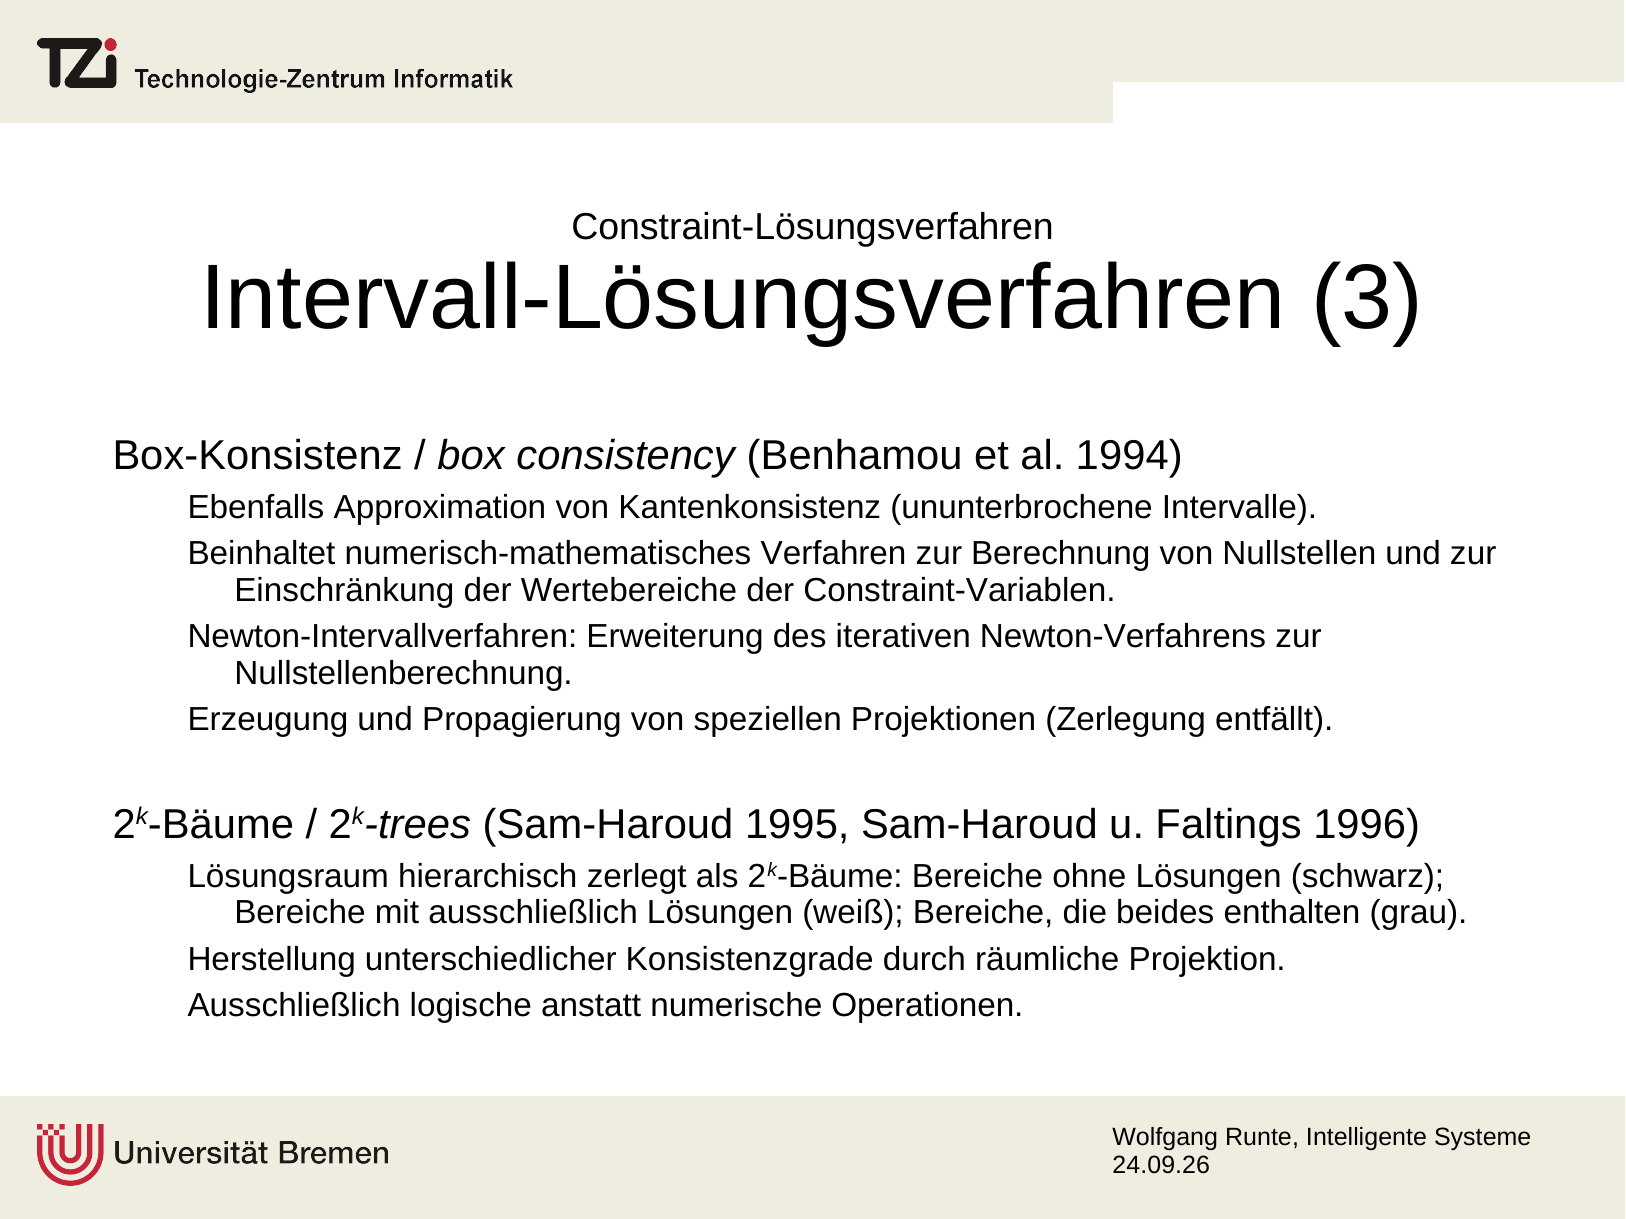

# Constraint-Lösungsverfahren Intervall-Lösungsverfahren (3)
Box-Konsistenz / box consistency (Benhamou et al. 1994)
Ebenfalls Approximation von Kantenkonsistenz (ununterbrochene Intervalle).
Beinhaltet numerisch-mathematisches Verfahren zur Berechnung von Nullstellen und zur Einschränkung der Wertebereiche der Constraint-Variablen.
Newton-Intervallverfahren: Erweiterung des iterativen Newton-Verfahrens zur Nullstellenberechnung.
Erzeugung und Propagierung von speziellen Projektionen (Zerlegung entfällt).
2k-Bäume / 2k-trees (Sam-Haroud 1995, Sam-Haroud u. Faltings 1996)
Lösungsraum hierarchisch zerlegt als 2k-Bäume: Bereiche ohne Lösungen (schwarz); Bereiche mit ausschließlich Lösungen (weiß); Bereiche, die beides enthalten (grau).
Herstellung unterschiedlicher Konsistenzgrade durch räumliche Projektion.
Ausschließlich logische anstatt numerische Operationen.